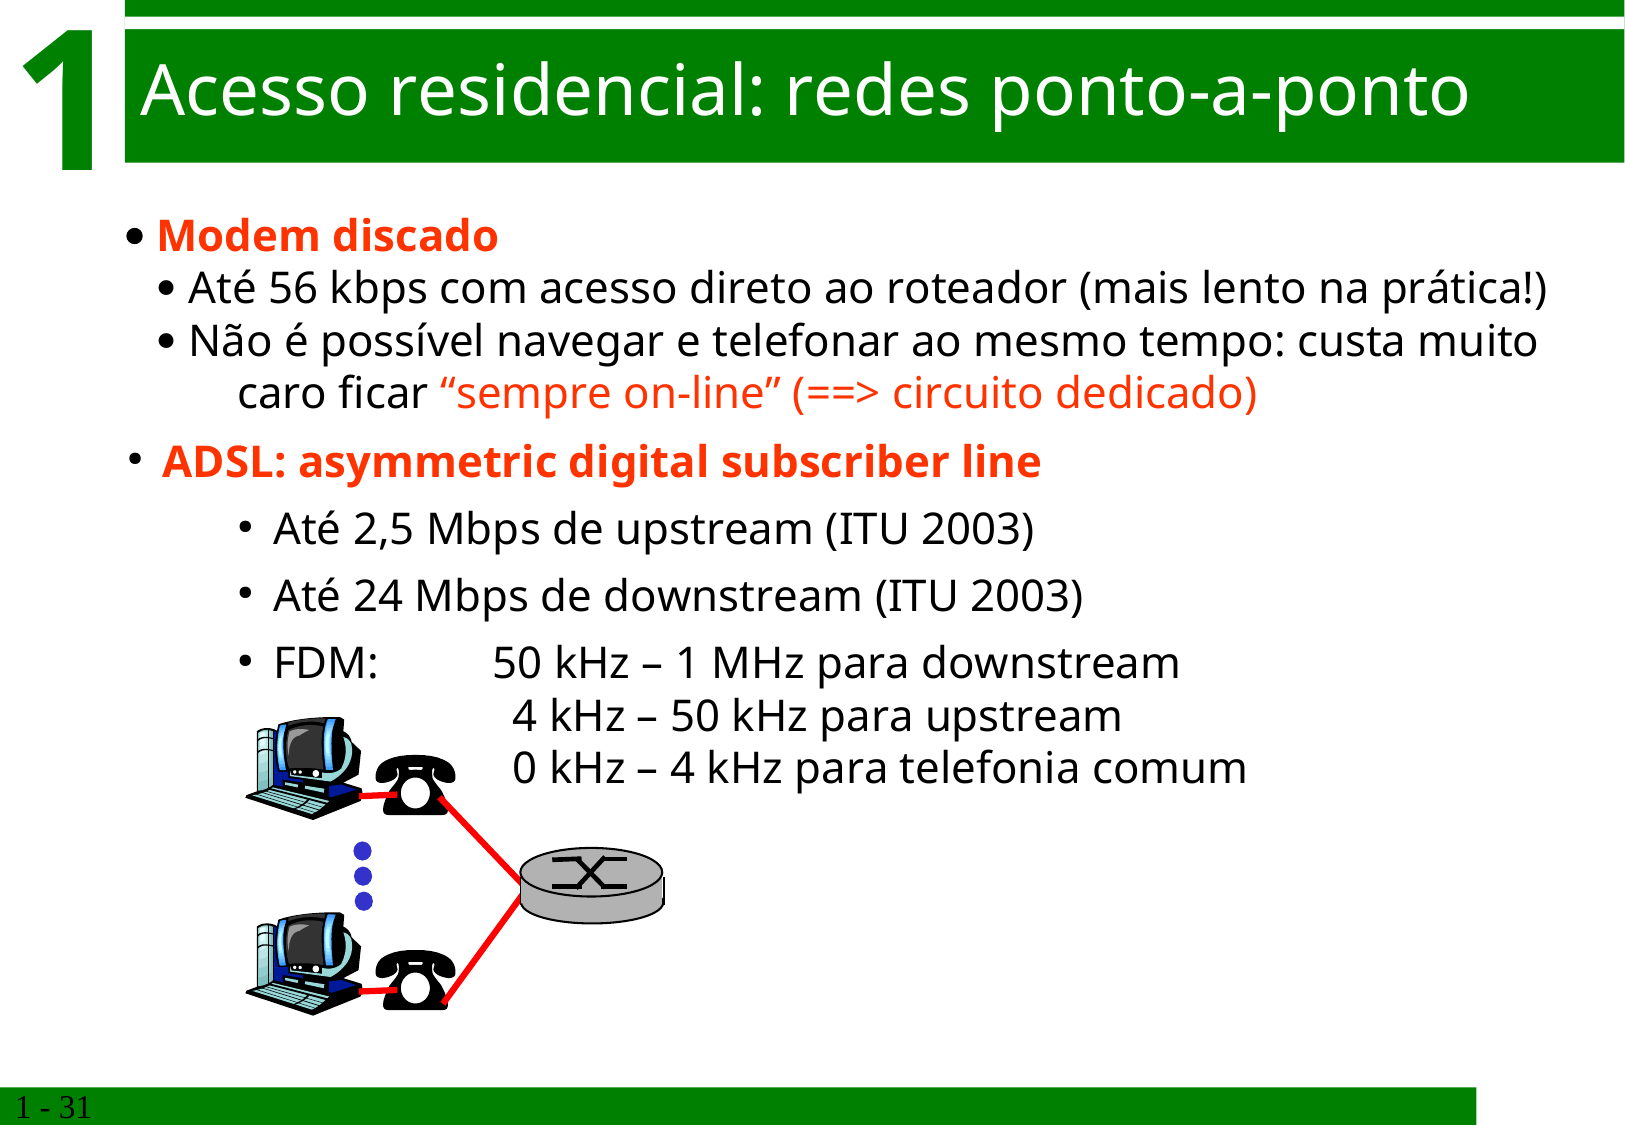

Acesso residencial: redes ponto-a-ponto
#  Modem discado
 Até 56 kbps com acesso direto ao roteador (mais lento na prática!)
 Não é possível navegar e telefonar ao mesmo tempo: custa muito caro ficar “sempre on-line” (==> circuito dedicado)
ADSL: asymmetric digital subscriber line
Até 2,5 Mbps de upstream (ITU 2003)
Até 24 Mbps de downstream (ITU 2003)
FDM: 		50 kHz – 1 MHz para downstream
		4 kHz – 50 kHz para upstream
		0 kHz – 4 kHz para telefonia comum
31